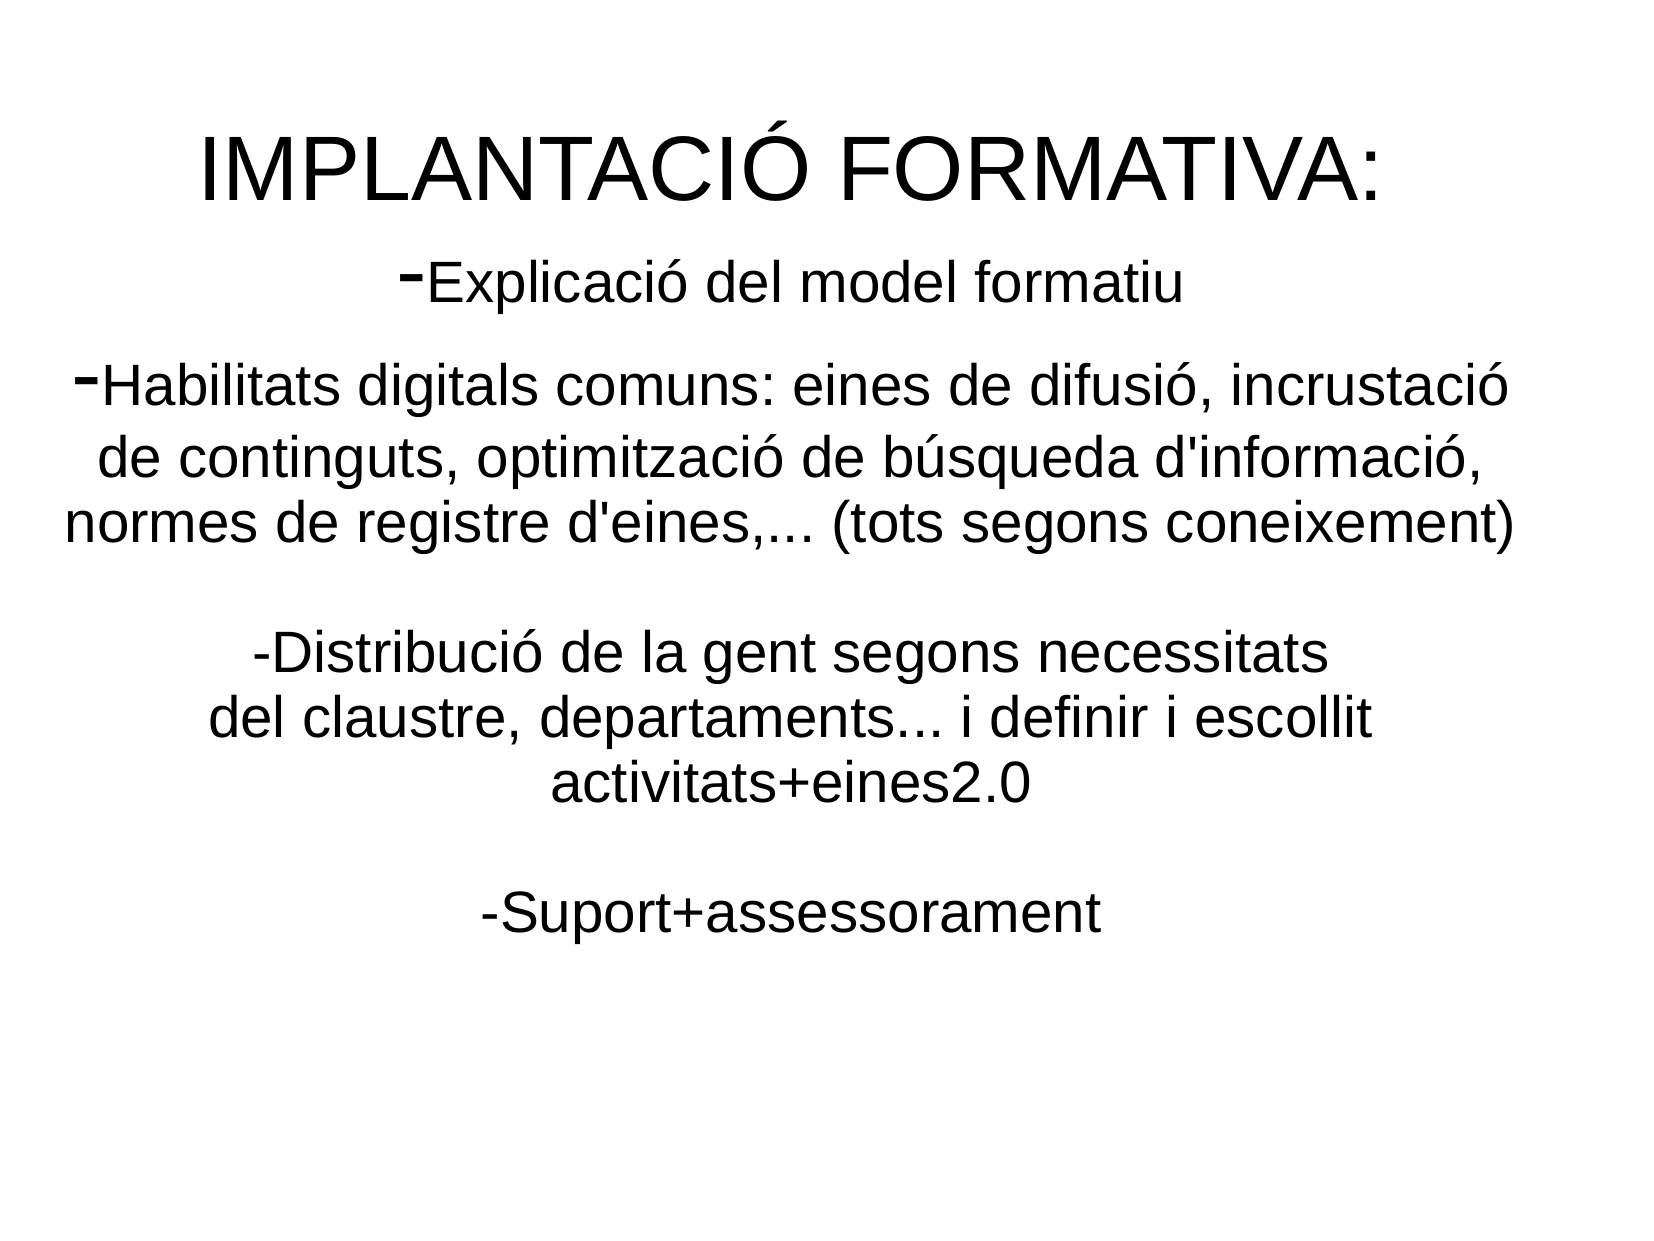

# IMPLANTACIÓ FORMATIVA: -Explicació del model formatiu -Habilitats digitals comuns: eines de difusió, incrustació de continguts, optimització de búsqueda d'informació, normes de registre d'eines,... (tots segons coneixement) -Distribució de la gent segons necessitats del claustre, departaments... i definir i escollit activitats+eines2.0 -Suport+assessorament